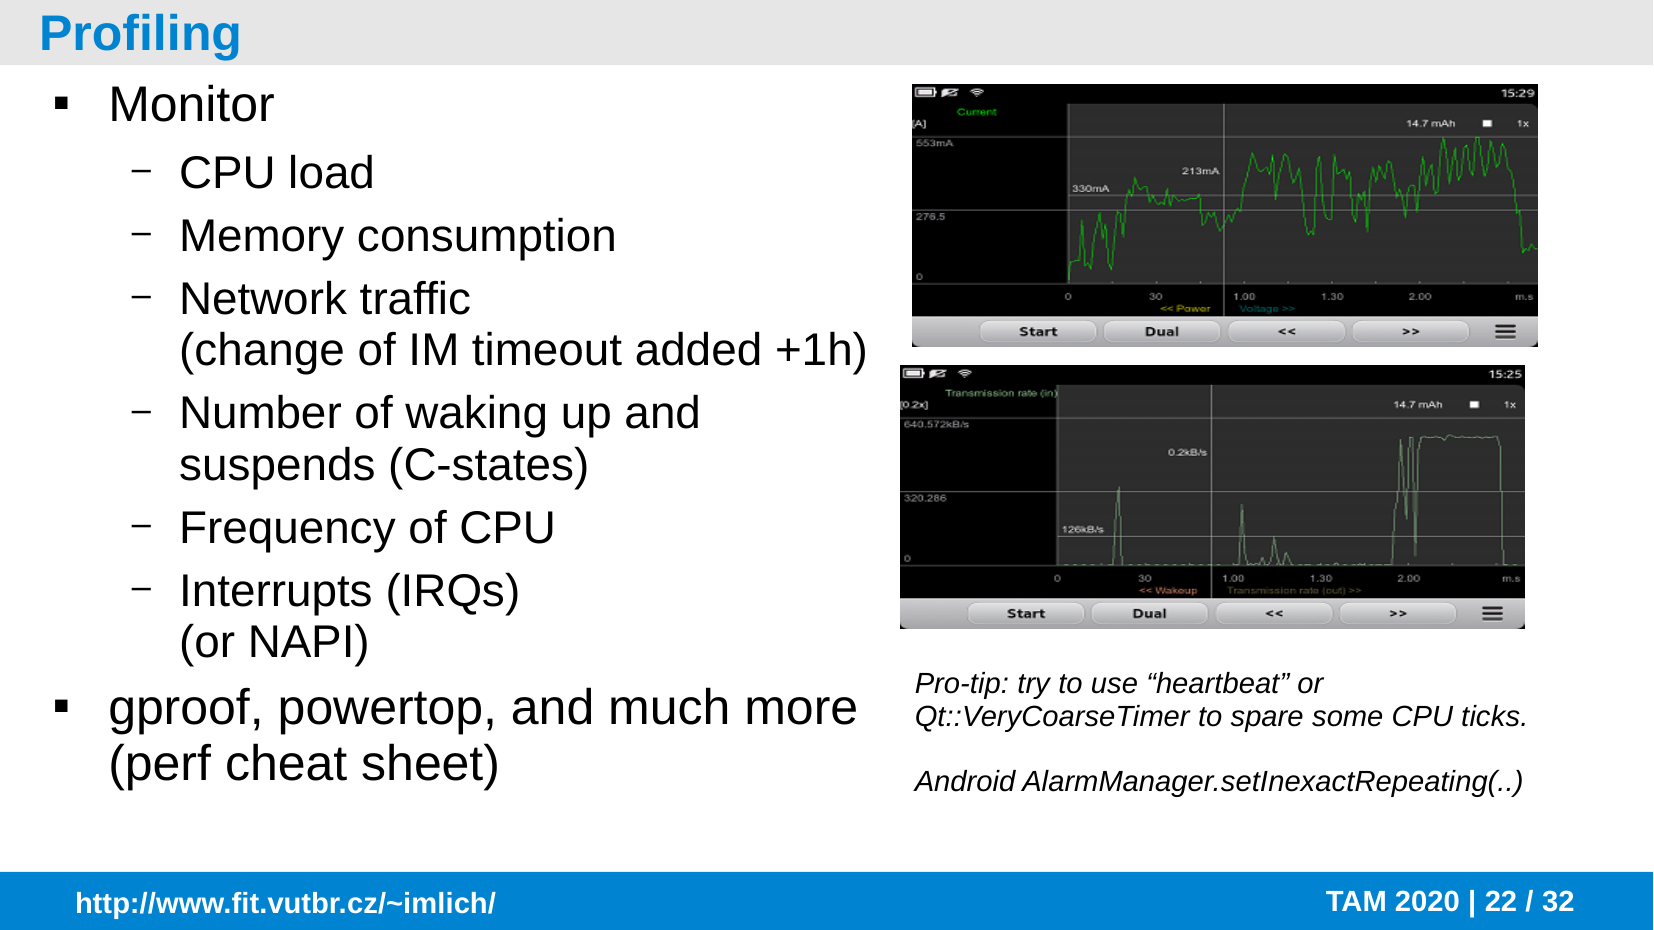

# Profiling
Monitor
CPU load
Memory consumption
Network traffic
(change of IM timeout added +1h)
Number of waking up and
suspends (C-states)
Frequency of CPU
Interrupts (IRQs)
(or NAPI)
gproof, powertop, and much more
(perf cheat sheet)
Pro-tip: try to use “heartbeat” or Qt::VeryCoarseTimer to spare some CPU ticks.
Android AlarmManager.setInexactRepeating(..)